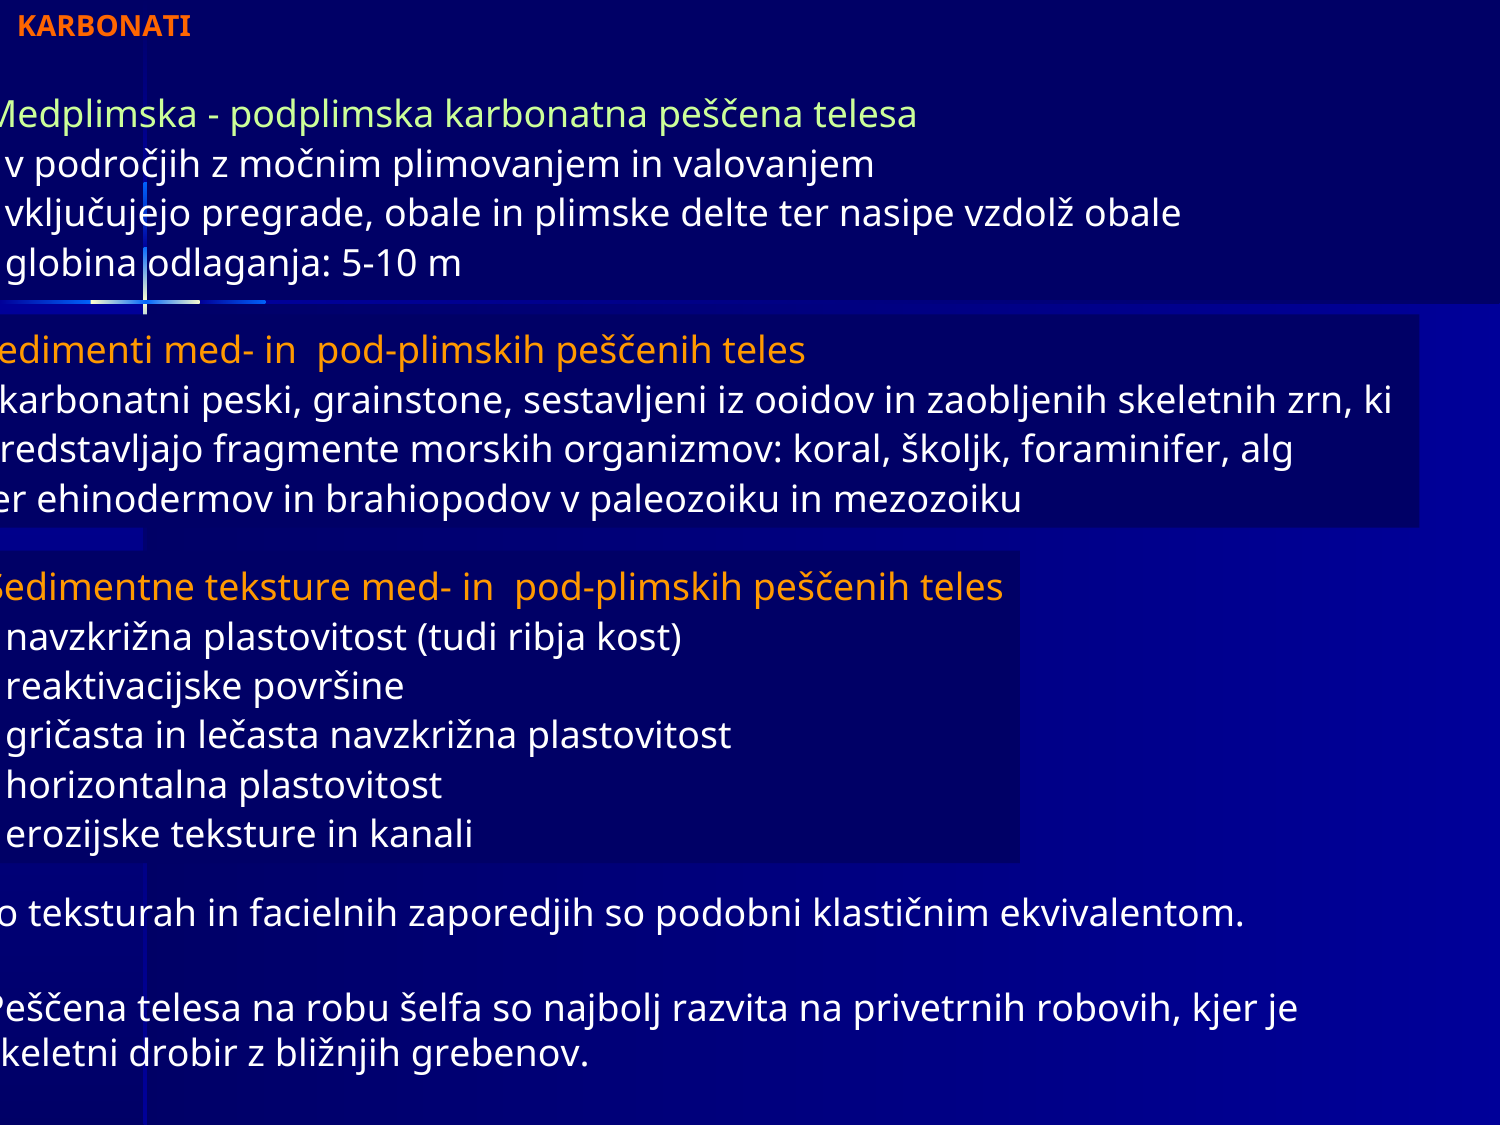

KARBONATI
Medplimska - podplimska karbonatna peščena telesa
- v področjih z močnim plimovanjem in valovanjem
- vključujejo pregrade, obale in plimske delte ter nasipe vzdolž obale
- globina odlaganja: 5-10 m
Sedimenti med- in pod-plimskih peščenih teles
- karbonatni peski, grainstone, sestavljeni iz ooidov in zaobljenih skeletnih zrn, ki
predstavljajo fragmente morskih organizmov: koral, školjk, foraminifer, alg
ter ehinodermov in brahiopodov v paleozoiku in mezozoiku
Sedimentne teksture med- in pod-plimskih peščenih teles
- navzkrižna plastovitost (tudi ribja kost)
- reaktivacijske površine
- gričasta in lečasta navzkrižna plastovitost
- horizontalna plastovitost
- erozijske teksture in kanali
Po teksturah in facielnih zaporedjih so podobni klastičnim ekvivalentom.
Peščena telesa na robu šelfa so najbolj razvita na privetrnih robovih, kjer je
skeletni drobir z bližnjih grebenov.